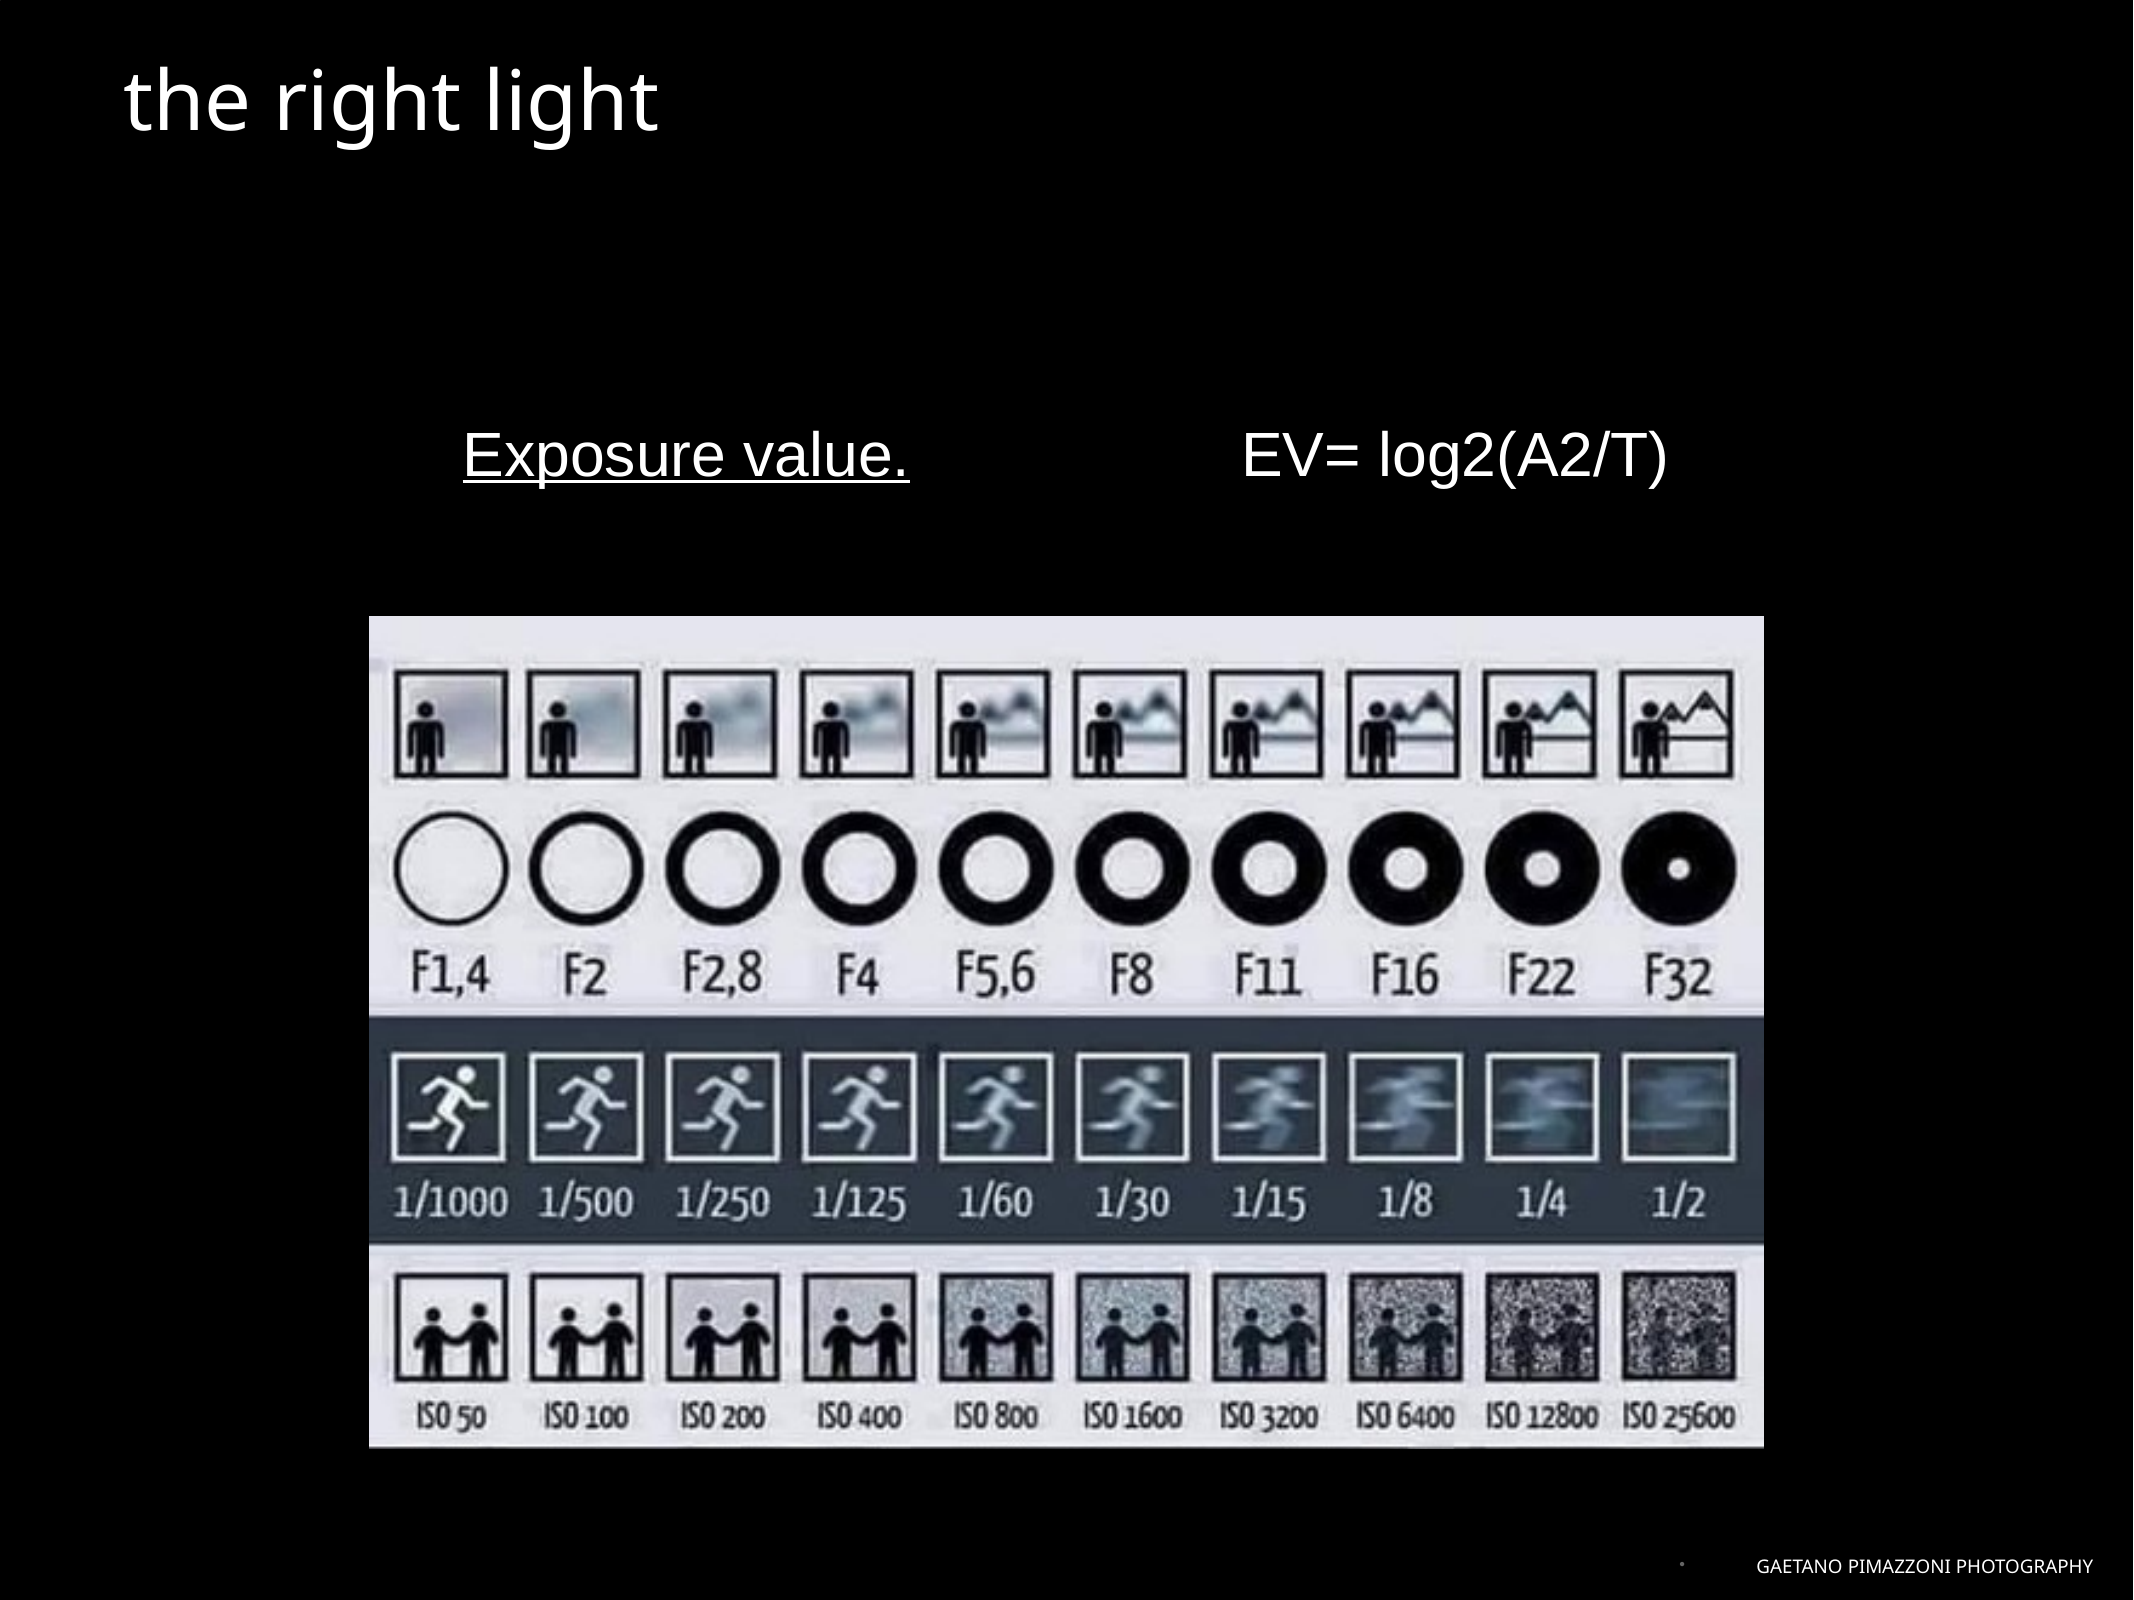

# the right light
Drawing with light. But which is the right light?
Exposure value.
EV= log2(A2/T)
GAETANO PIMAZZONI PHOTOGRAPHY